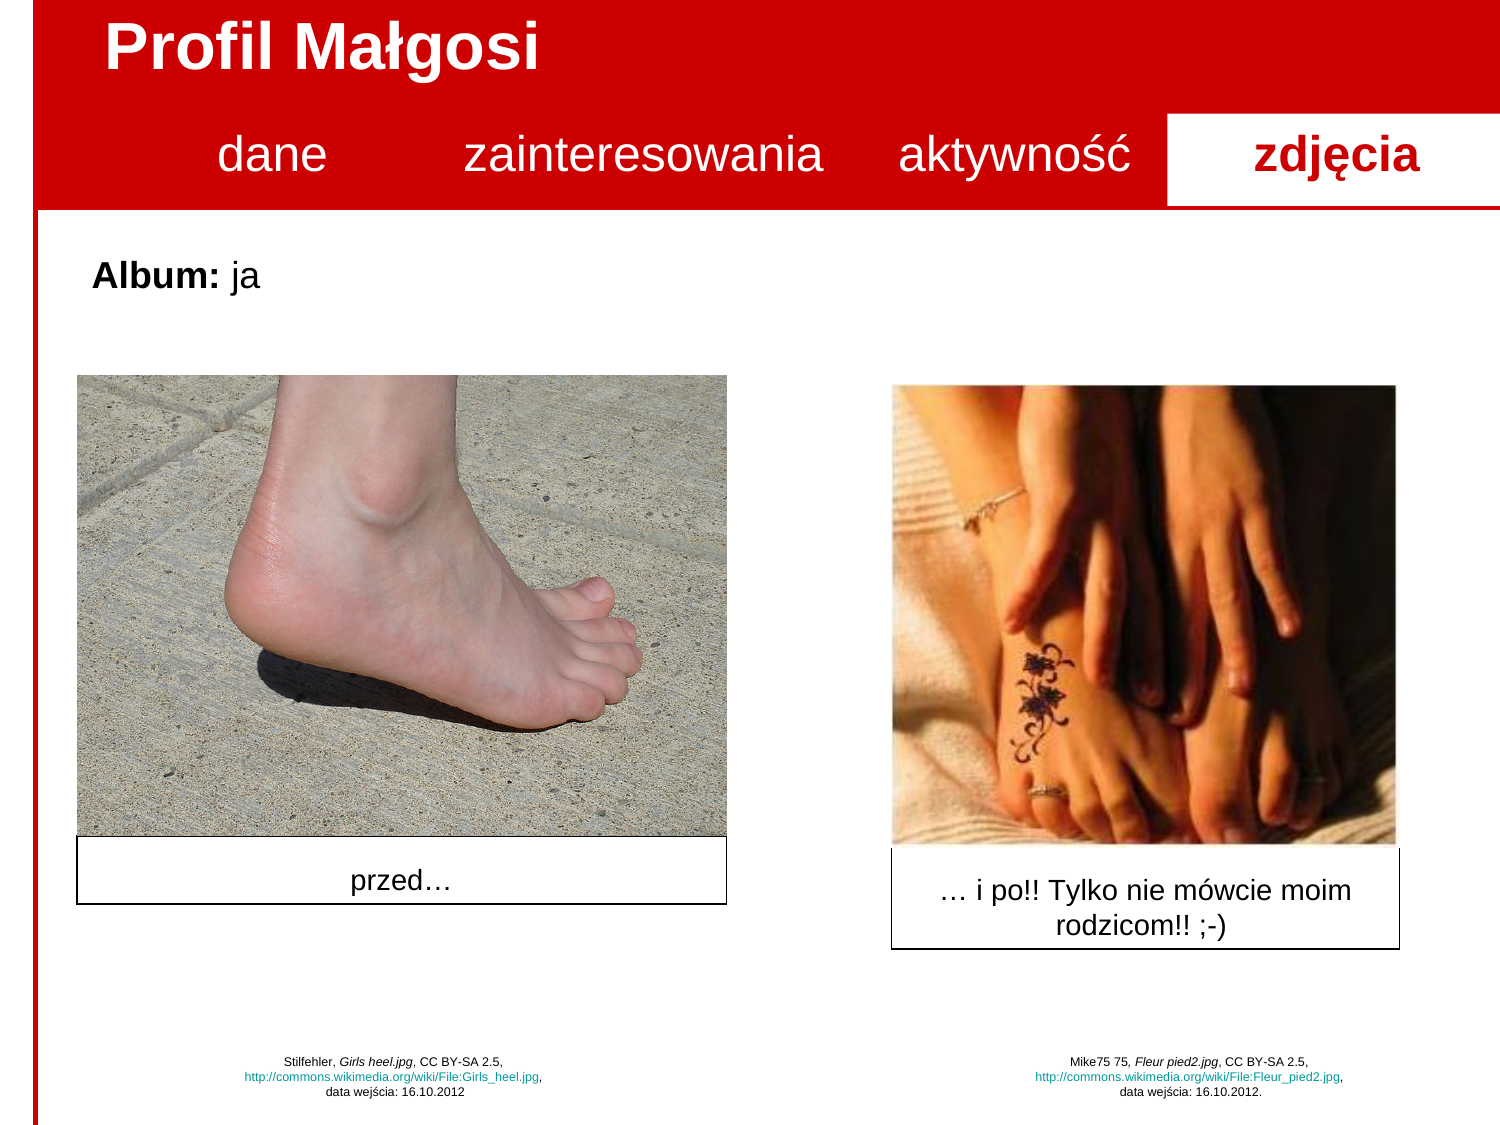

Profil Michała
	Profil Małgosi
dane
zdjęcia
zainteresowania
aktywność
Album: ja
przed…
… i po!! Tylko nie mówcie moim rodzicom!! ;-)
	Stilfehler, Girls heel.jpg, CC BY-SA 2.5,
http://commons.wikimedia.org/wiki/File:Girls_heel.jpg,
data wejścia: 16.10.2012
	Mike75 75, Fleur pied2.jpg, CC BY-SA 2.5,
http://commons.wikimedia.org/wiki/File:Fleur_pied2.jpg,
data wejścia: 16.10.2012.